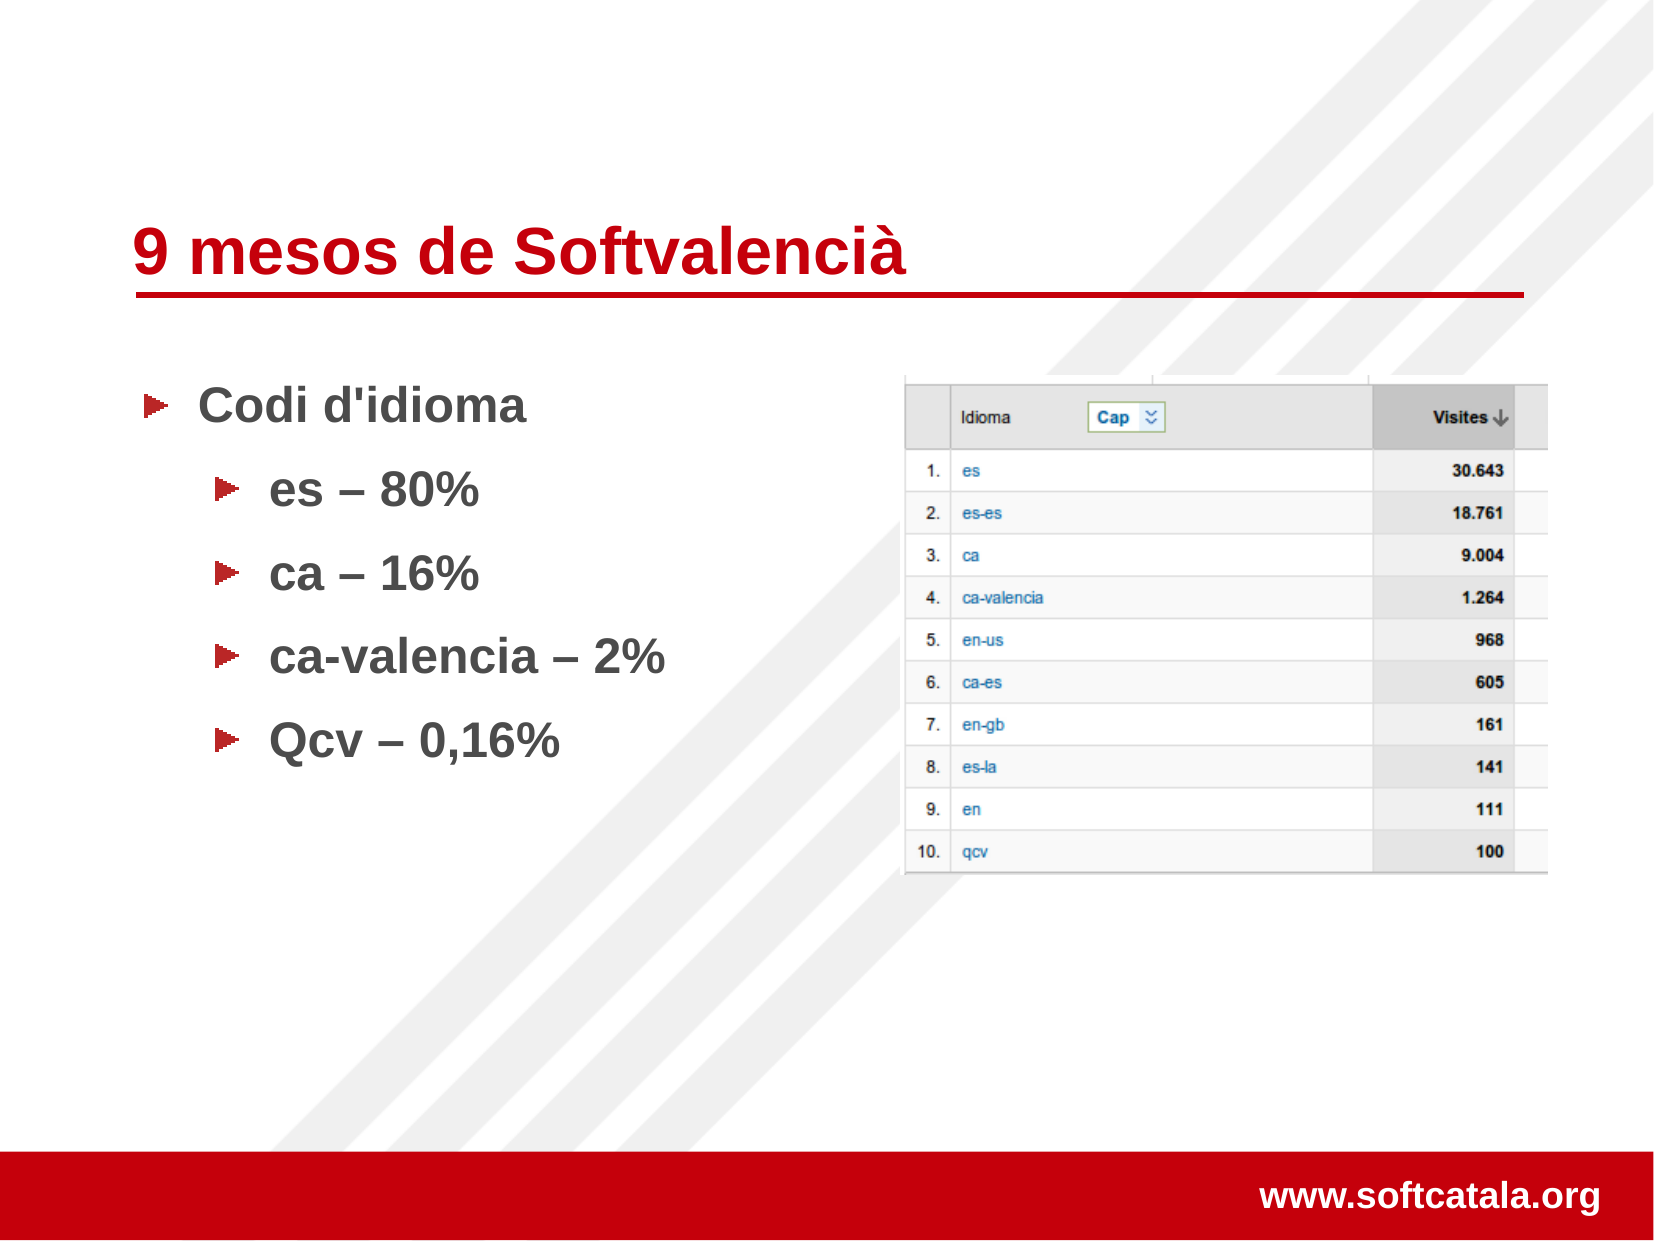

9 mesos de Softvalencià
Codi d'idioma
es – 80%
ca – 16%
ca-valencia – 2%
Qcv – 0,16%
 www.softcatala.org